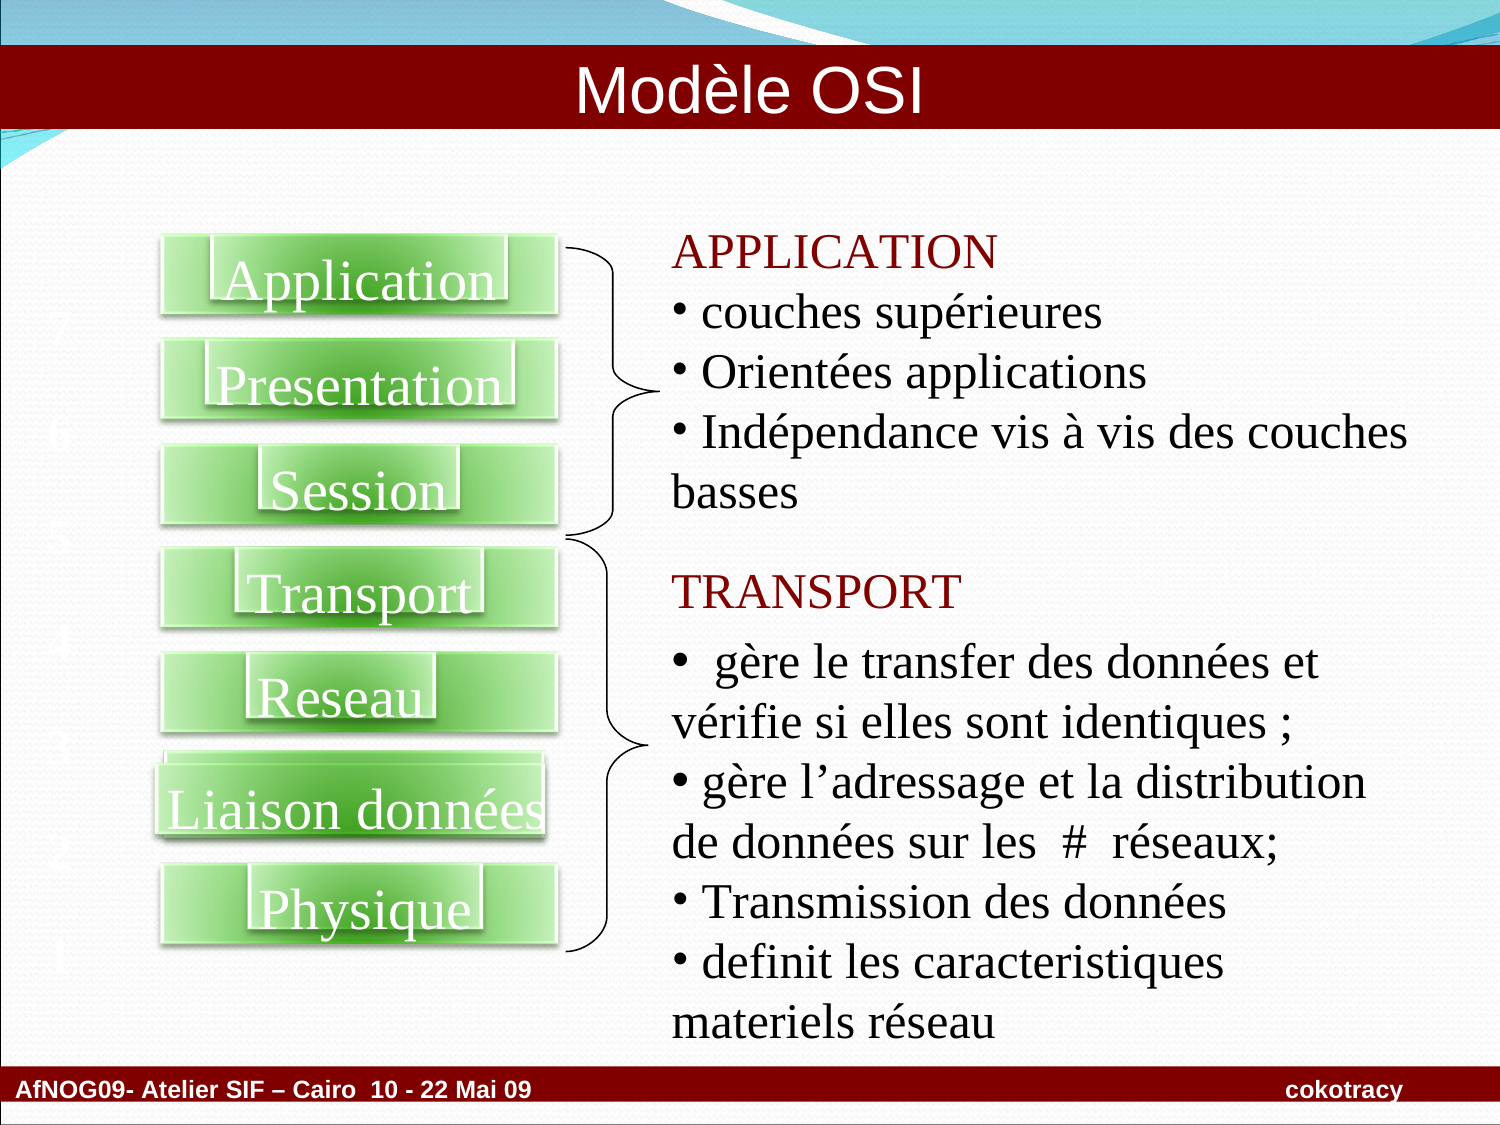

Modèle OSI
APPLICATION
 couches supérieures
 Orientées applications
 Indépendance vis à vis des couches basses
Application
Presentation
Session
Transport
Reseau
 Liaison données
Physique
7
6
5
4
3
2
1
TRANSPORT
 gère le transfer des données et vérifie si elles sont identiques ;
 gère l’adressage et la distribution de données sur les # réseaux;
 Transmission des données
 definit les caracteristiques materiels réseau
AfNOG09- Atelier SIF – Cairo 10 - 22 Mai 09 cokotracy